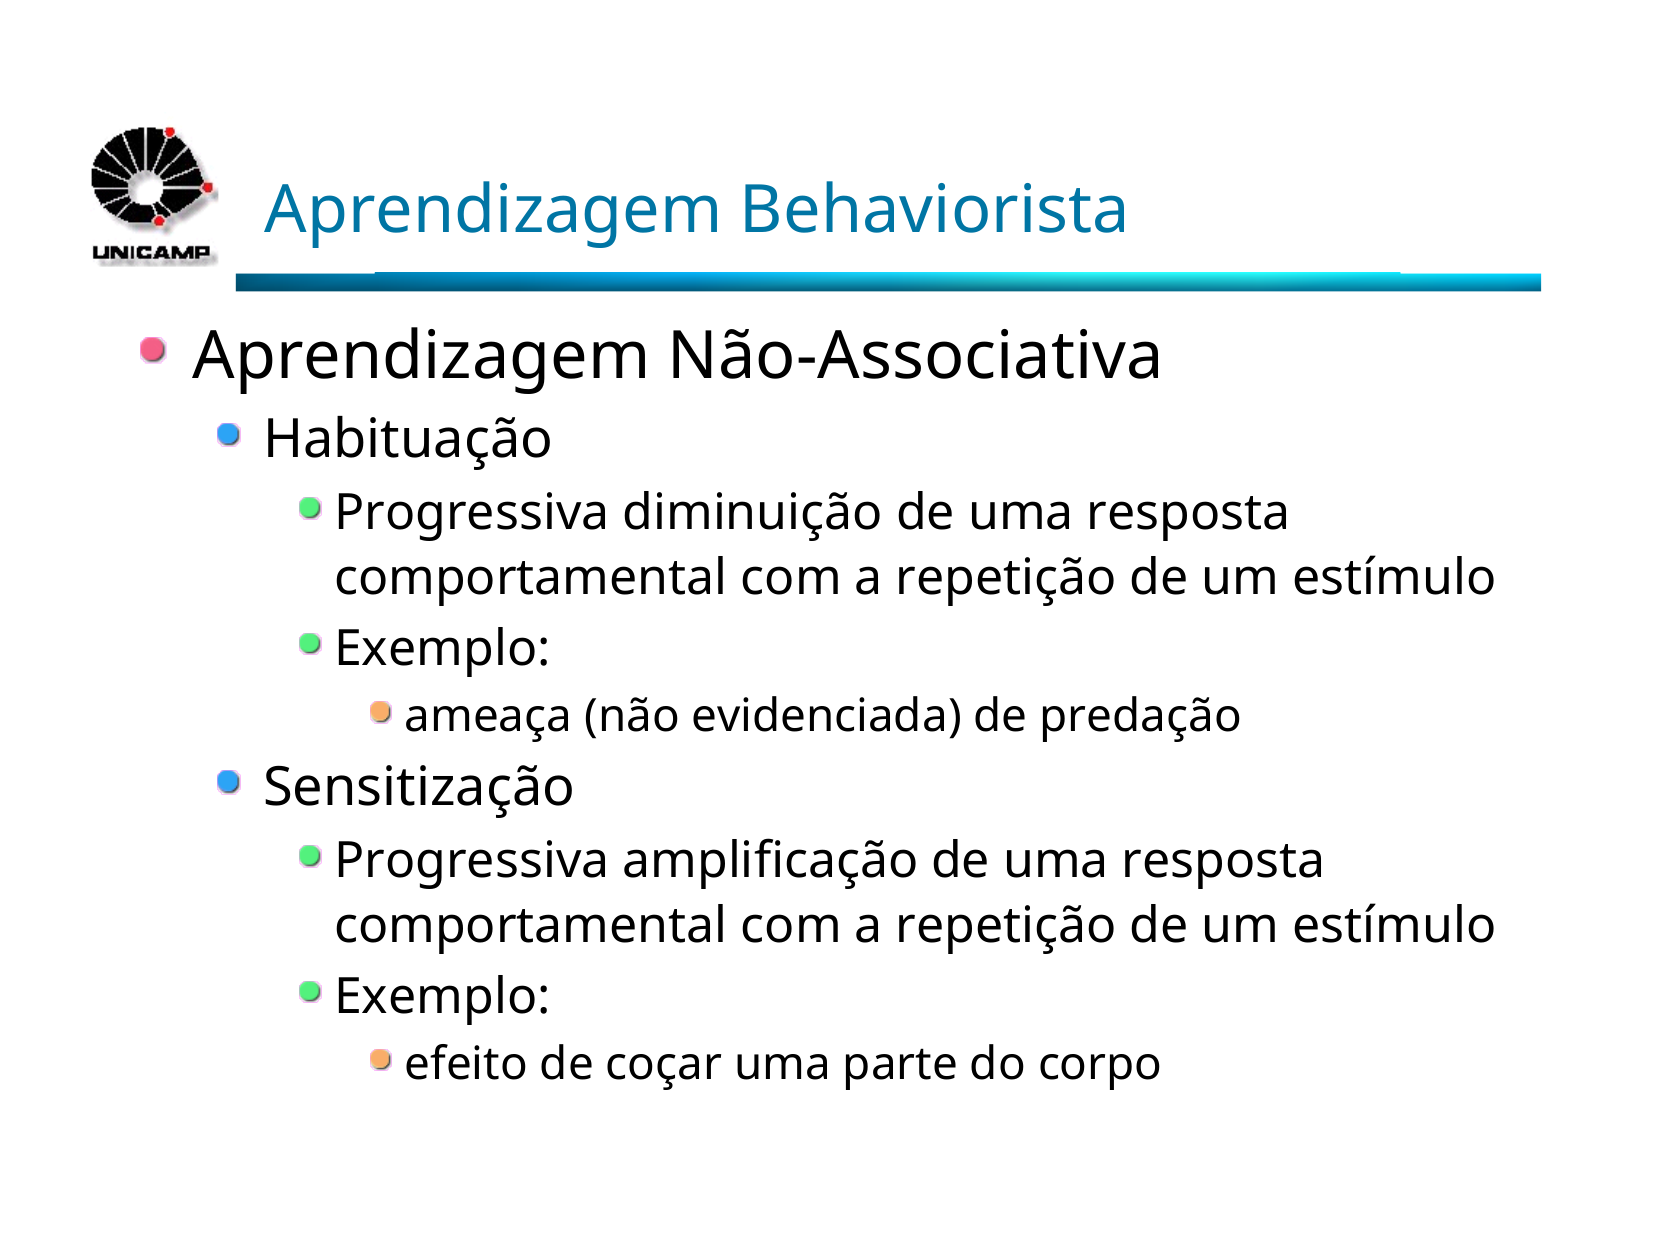

# Aprendizagem Behaviorista
Aprendizagem Não-Associativa
Habituação
Progressiva diminuição de uma resposta comportamental com a repetição de um estímulo
Exemplo:
ameaça (não evidenciada) de predação
Sensitização
Progressiva amplificação de uma resposta comportamental com a repetição de um estímulo
Exemplo:
efeito de coçar uma parte do corpo